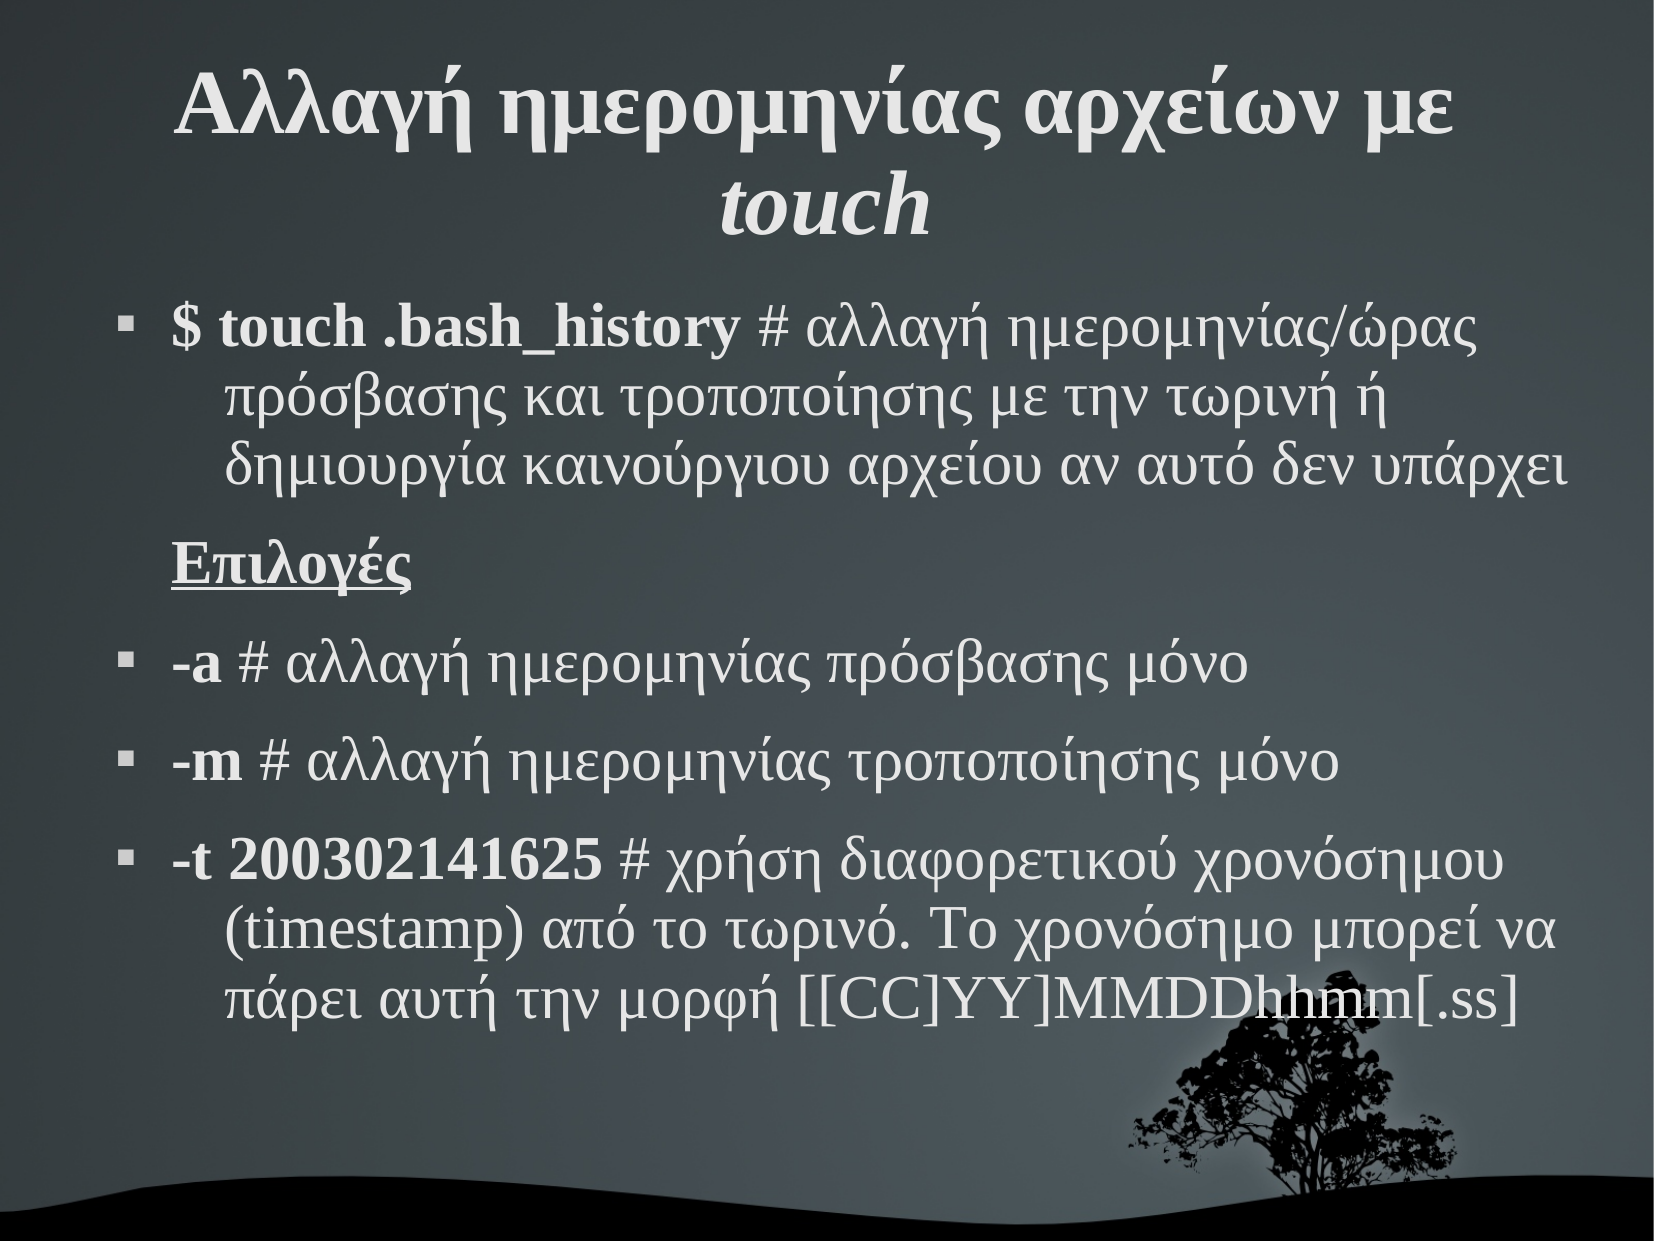

# Αλλαγή ημερομηνίας αρχείων με touch
$ touch .bash_history # αλλαγή ημερομηνίας/ώρας πρόσβασης και τροποποίησης με την τωρινή ή δημιουργία καινούργιου αρχείου αν αυτό δεν υπάρχει
Επιλογές
-a # αλλαγή ημερομηνίας πρόσβασης μόνο
-m # αλλαγή ημερομηνίας τροποποίησης μόνο
-t 200302141625 # χρήση διαφορετικού χρονόσημου (timestamp) από το τωρινό. Το χρονόσημο μπορεί να πάρει αυτή την μορφή [[CC]YY]MMDDhhmm[.ss]